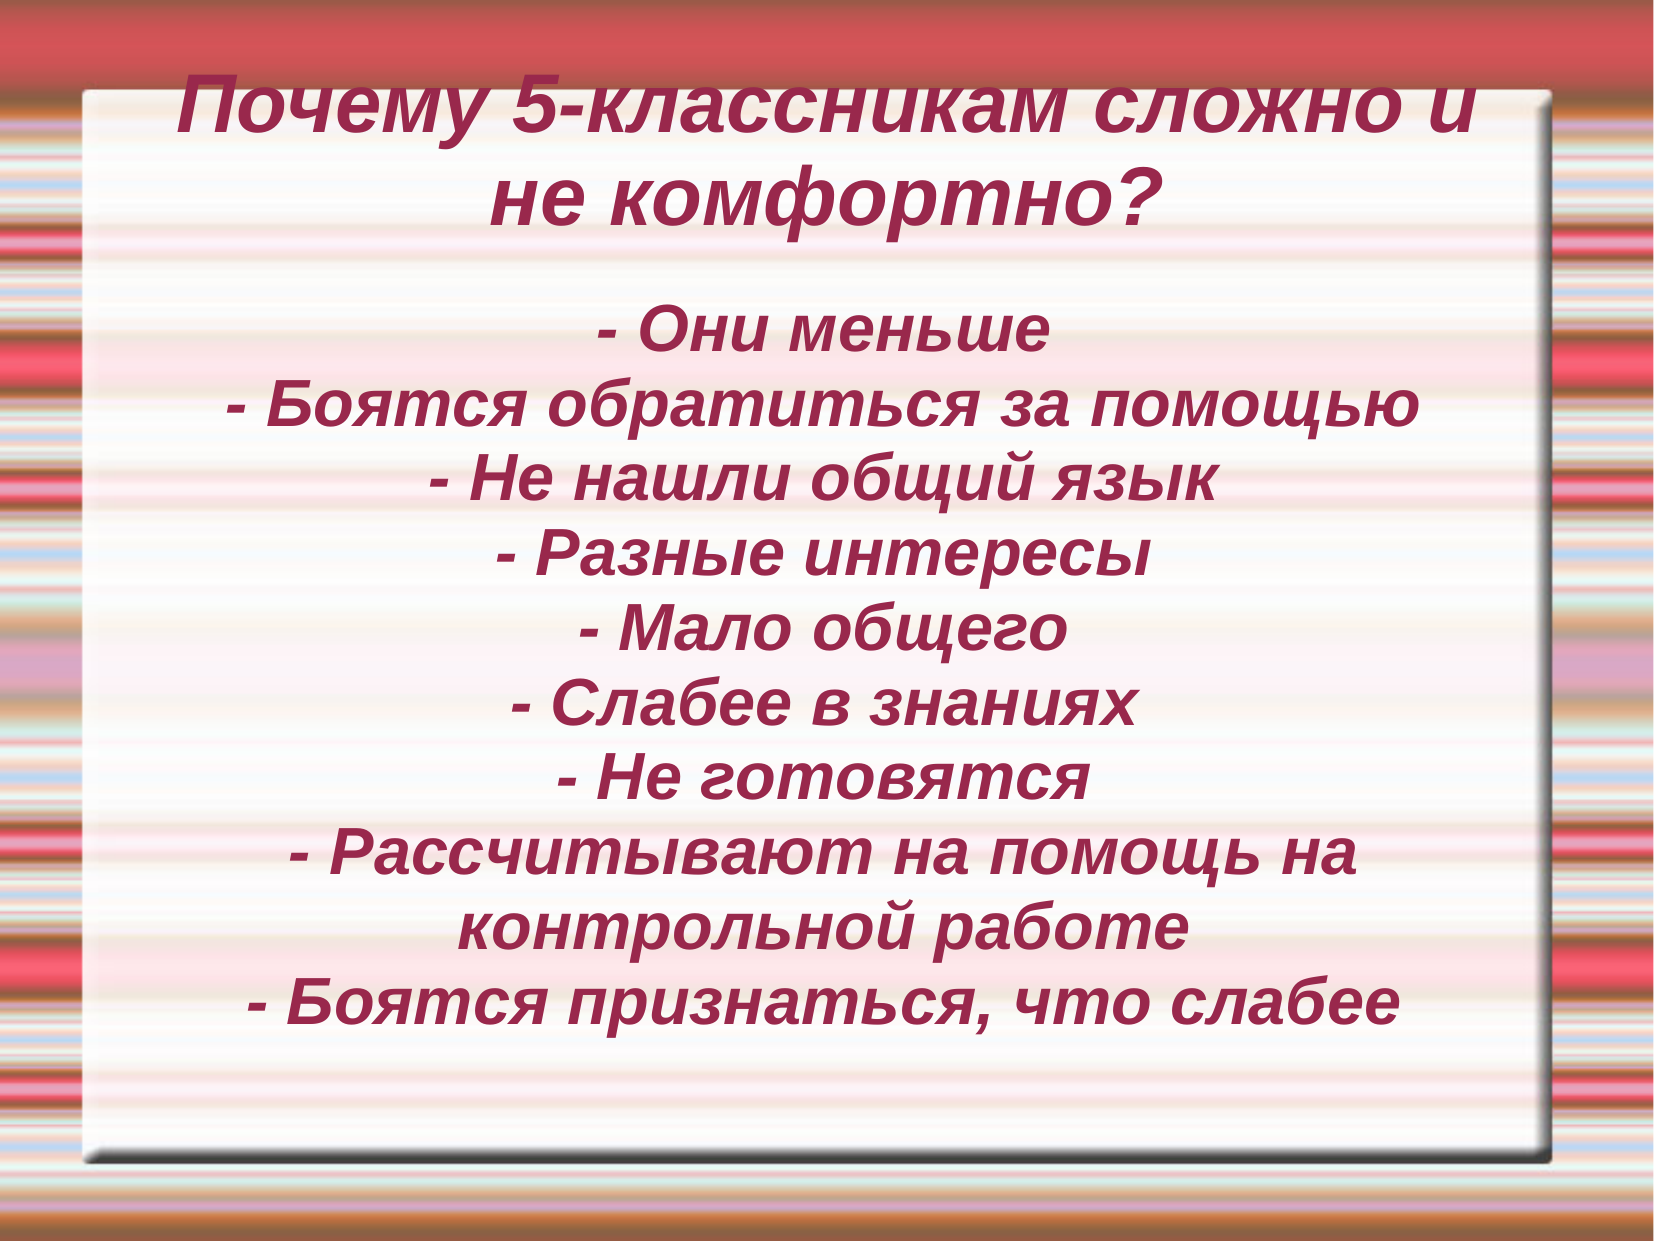

# Почему 5-классникам сложно и не комфортно?
- Они меньше
- Боятся обратиться за помощью
- Не нашли общий язык
- Разные интересы
- Мало общего
- Слабее в знаниях
- Не готовятся
- Рассчитывают на помощь на контрольной работе
- Боятся признаться, что слабее